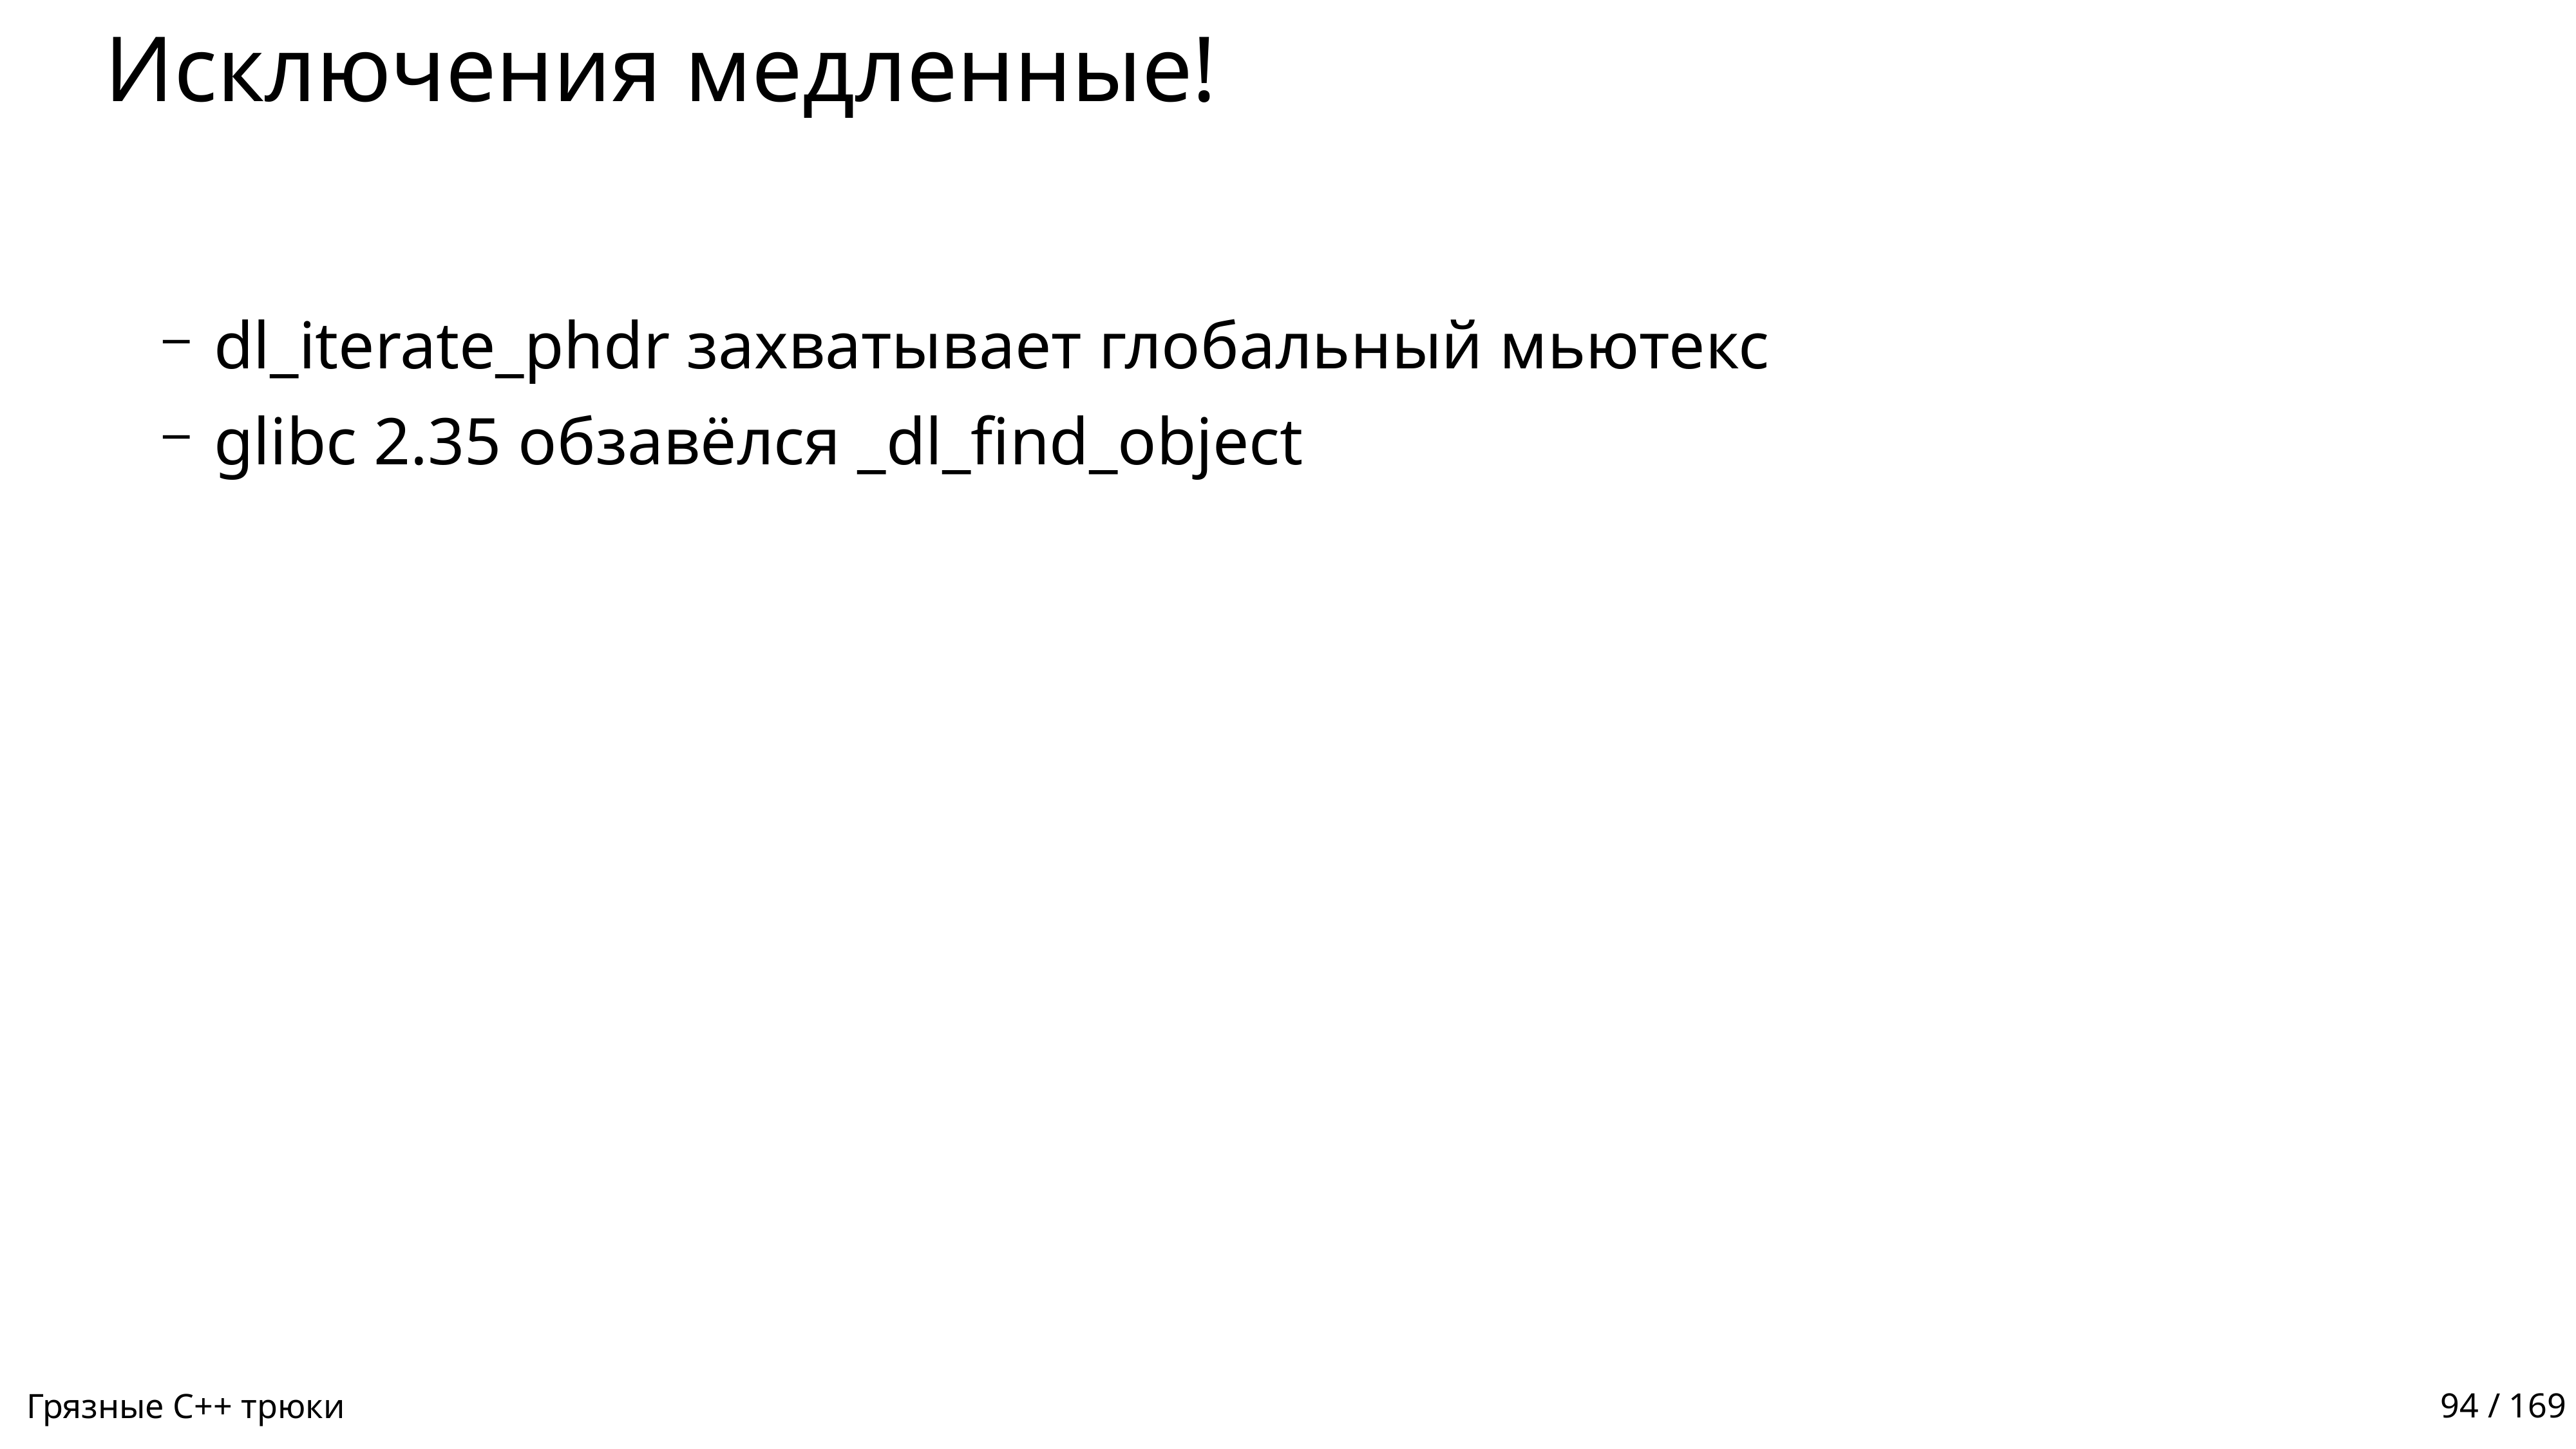

Исключения медленные!
# dl_iterate_phdr захватывает глобальный мьютекс
 glibc 2.35 обзавёлся _dl_find_object
Грязные C++ трюки